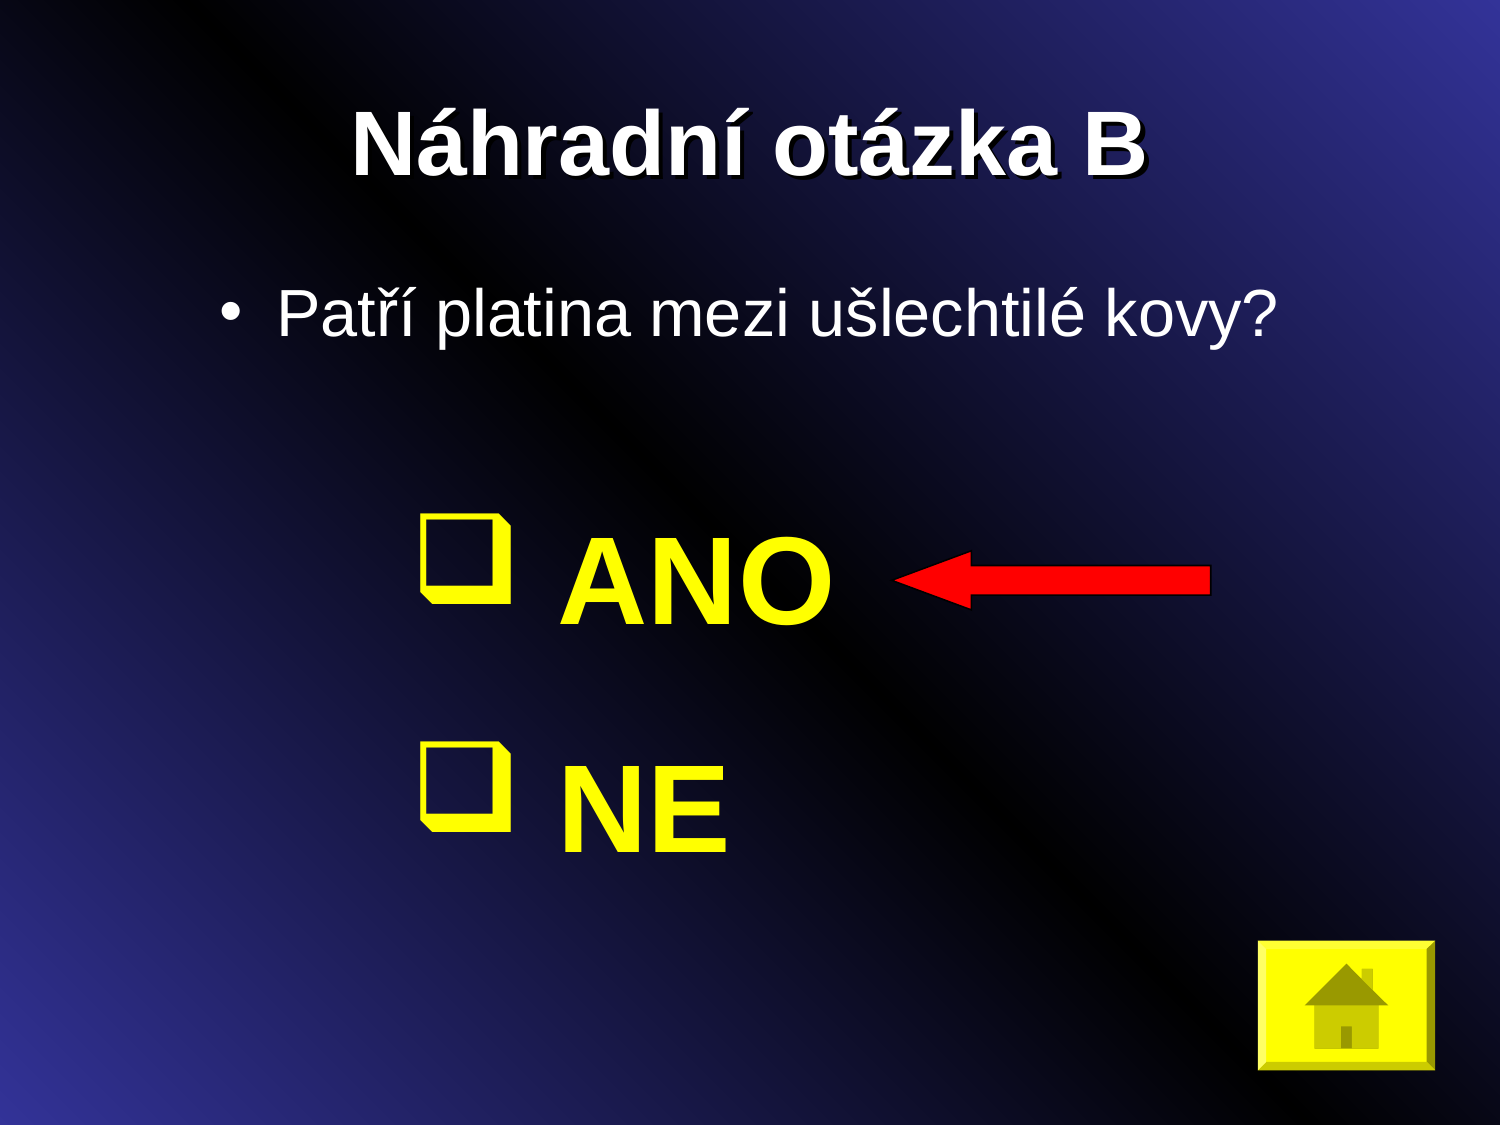

# Náhradní otázka B
Patří platina mezi ušlechtilé kovy?
 ANO
 NE